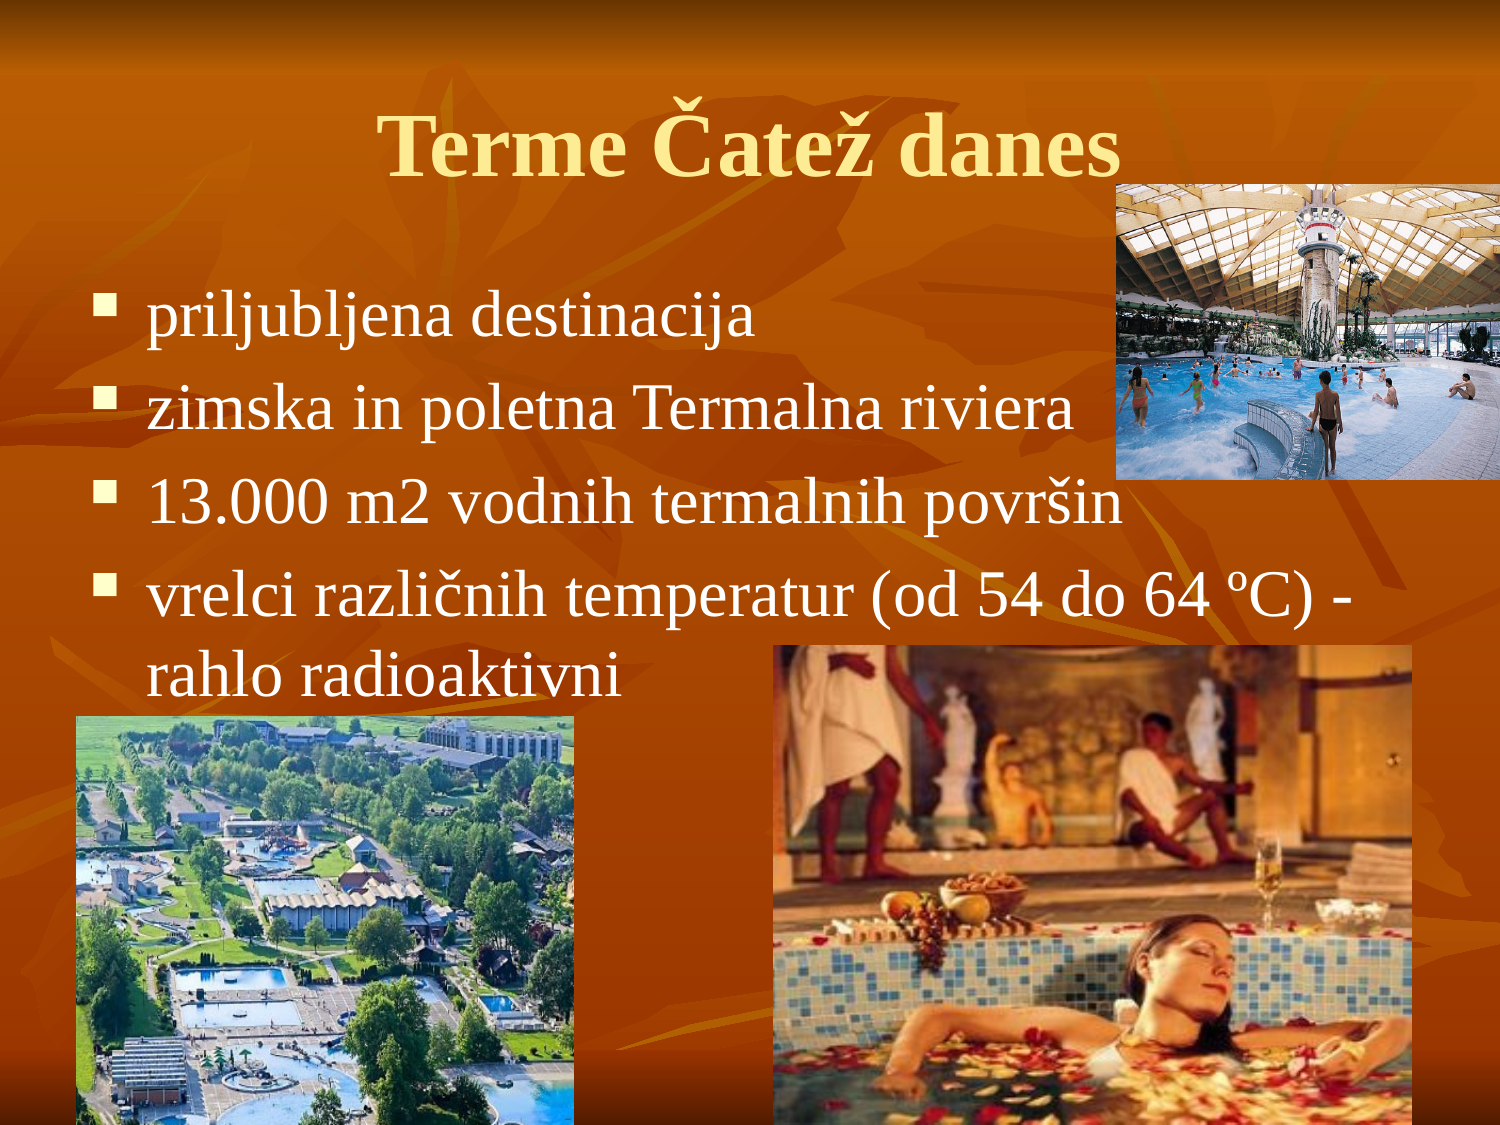

# Terme Čatež danes
priljubljena destinacija
zimska in poletna Termalna riviera
13.000 m2 vodnih termalnih površin
vrelci različnih temperatur (od 54 do 64 ºC) - rahlo radioaktivni